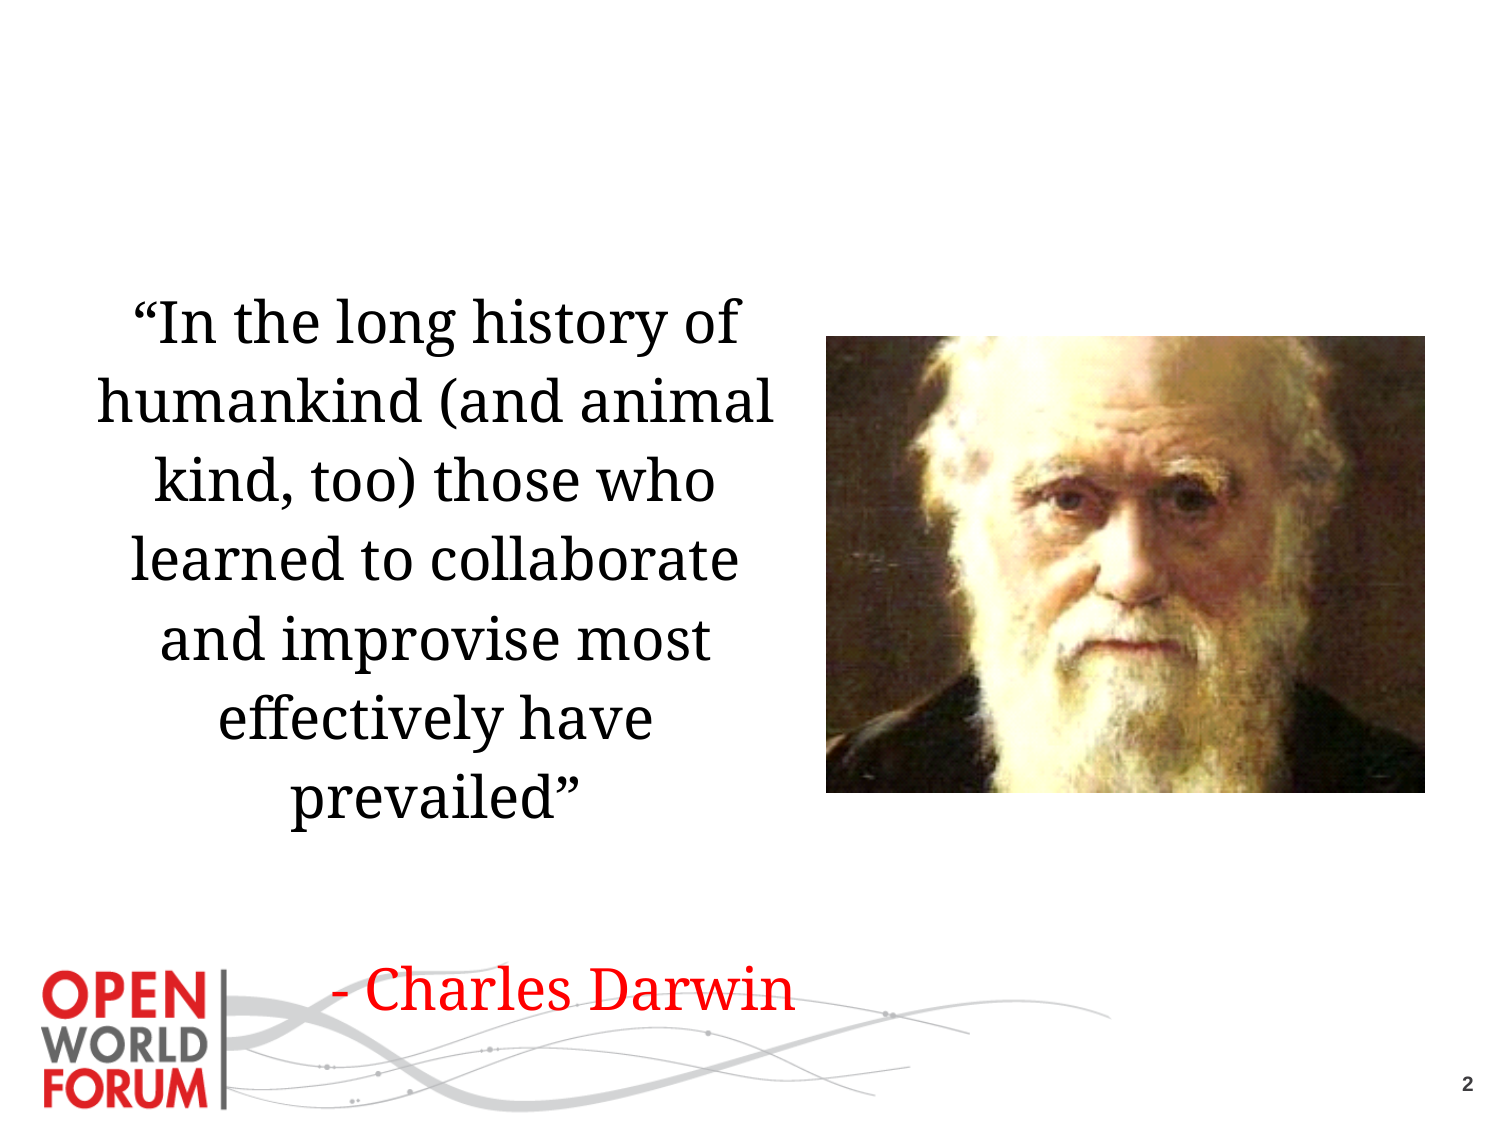

# “In the long history of humankind (and animal kind, too) those who learned to collaborate and improvise most effectively have prevailed”
- Charles Darwin
2